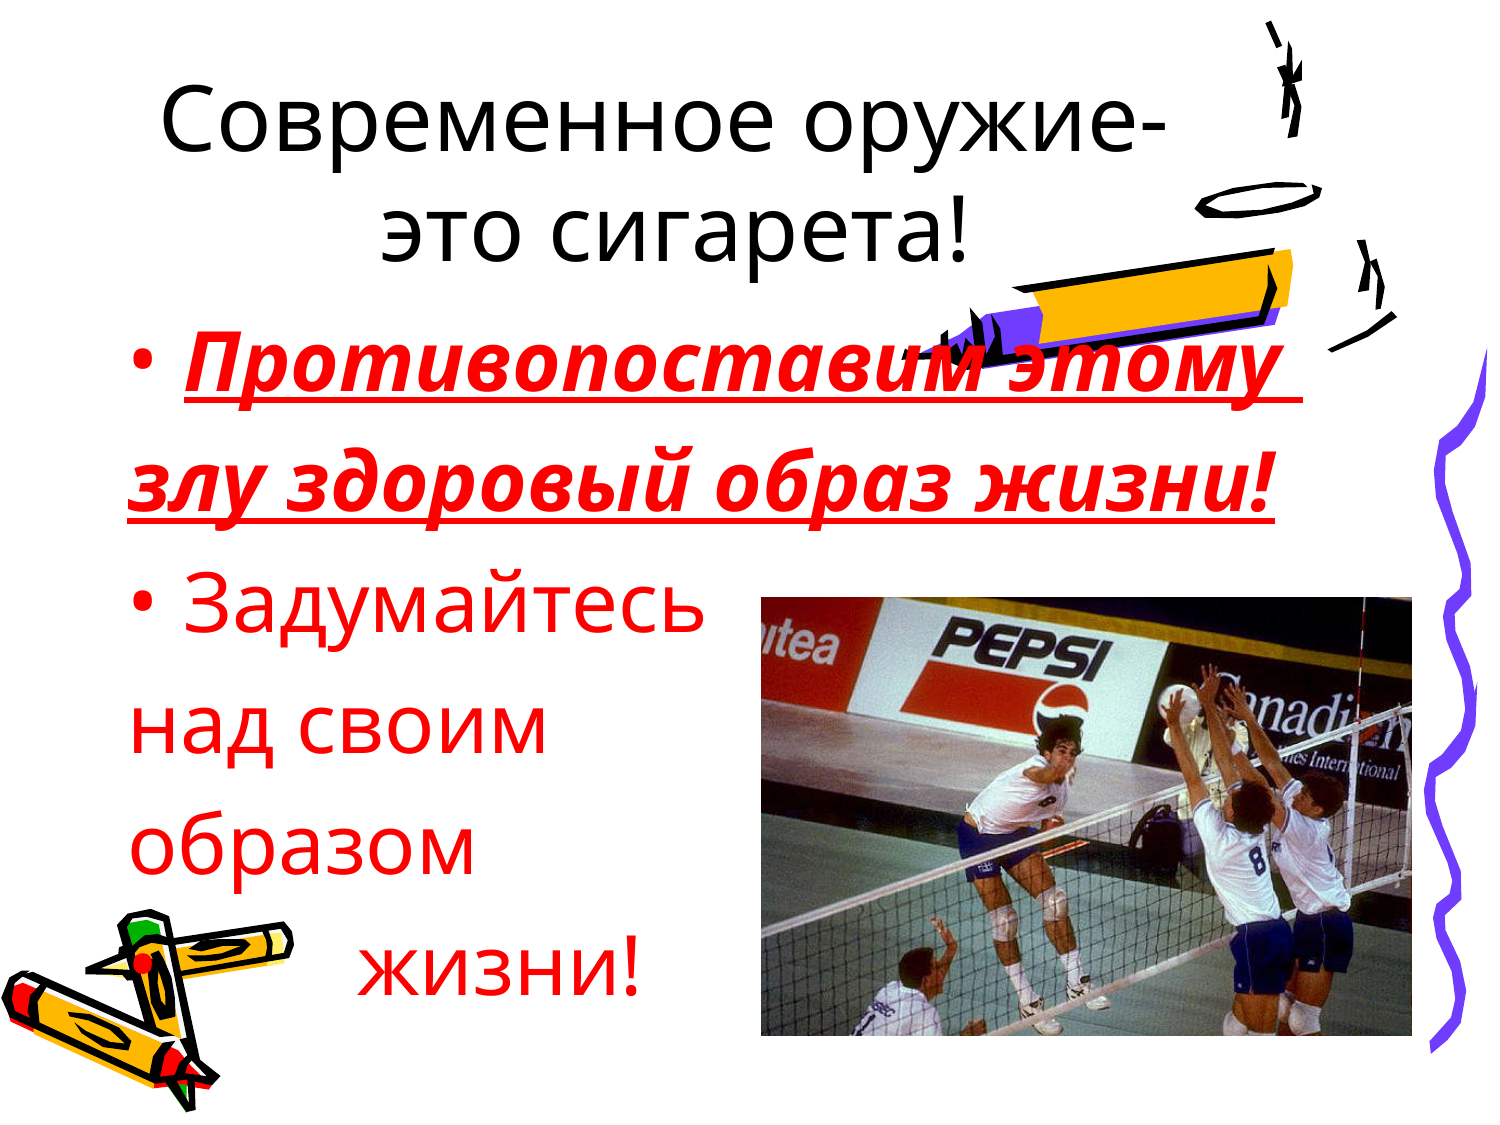

# Современное оружие- это сигарета!
Противопоставим этому
злу здоровый образ жизни!
Задумайтесь
над своим
образом
 жизни!